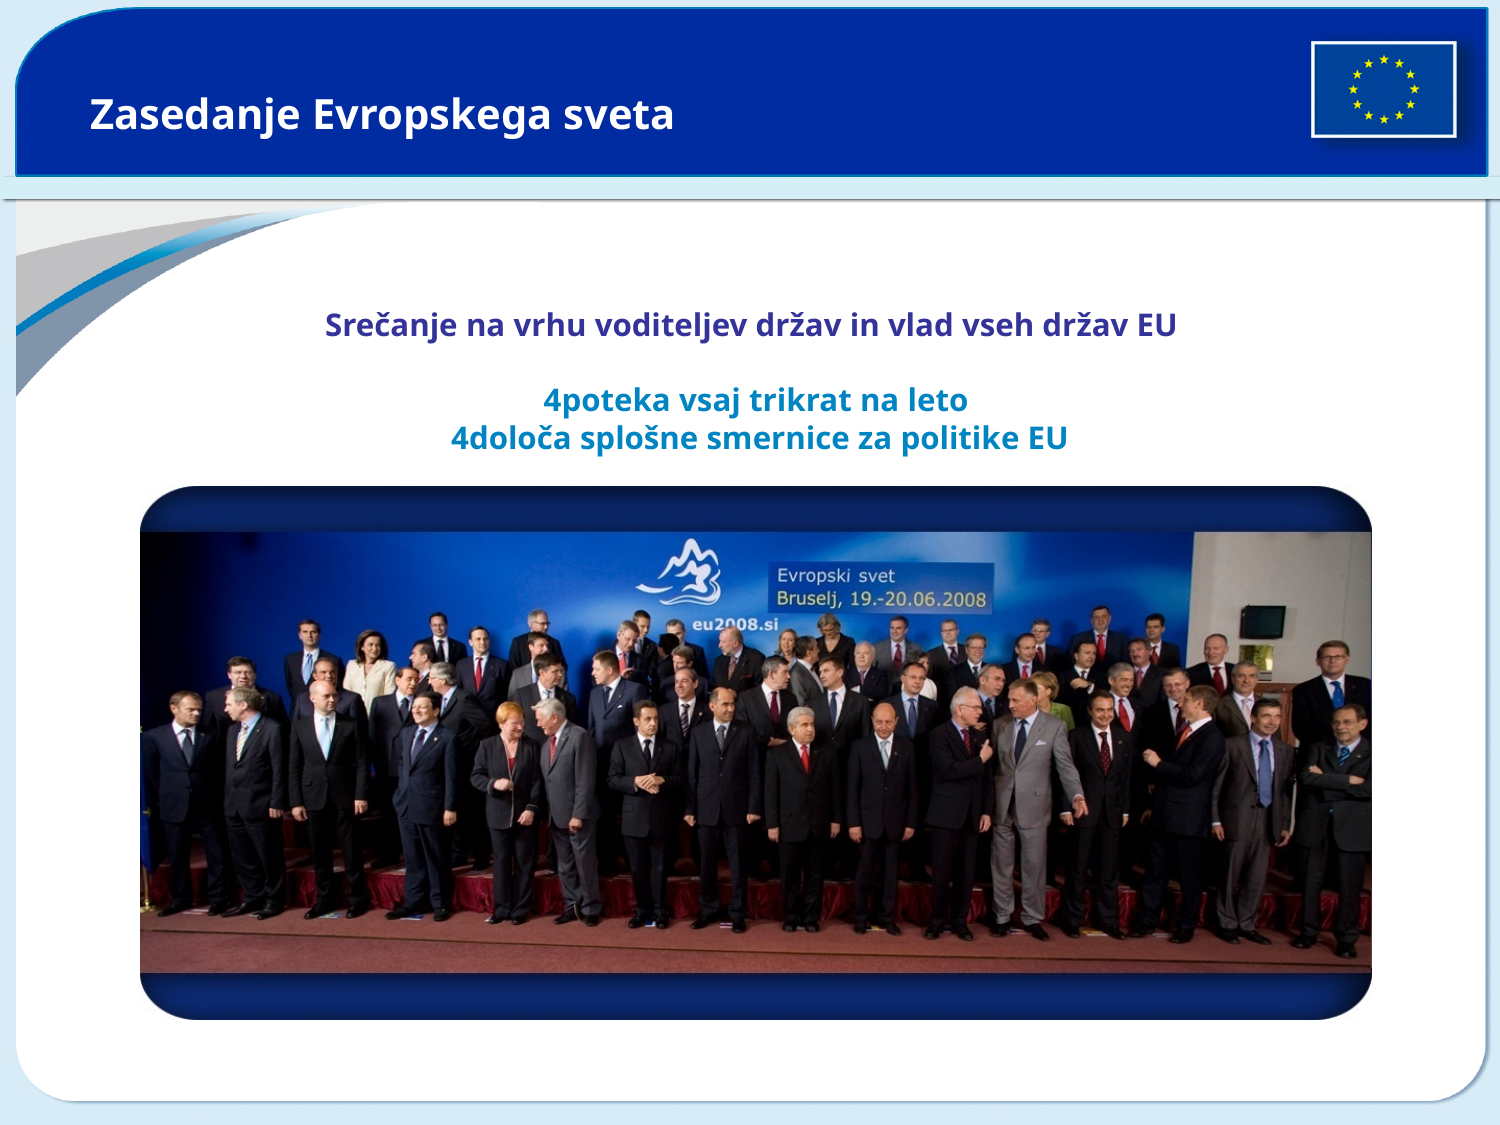

# Zasedanje Evropskega sveta
Srečanje na vrhu voditeljev držav in vlad vseh držav EU
4poteka vsaj trikrat na leto
 4določa splošne smernice za politike EU